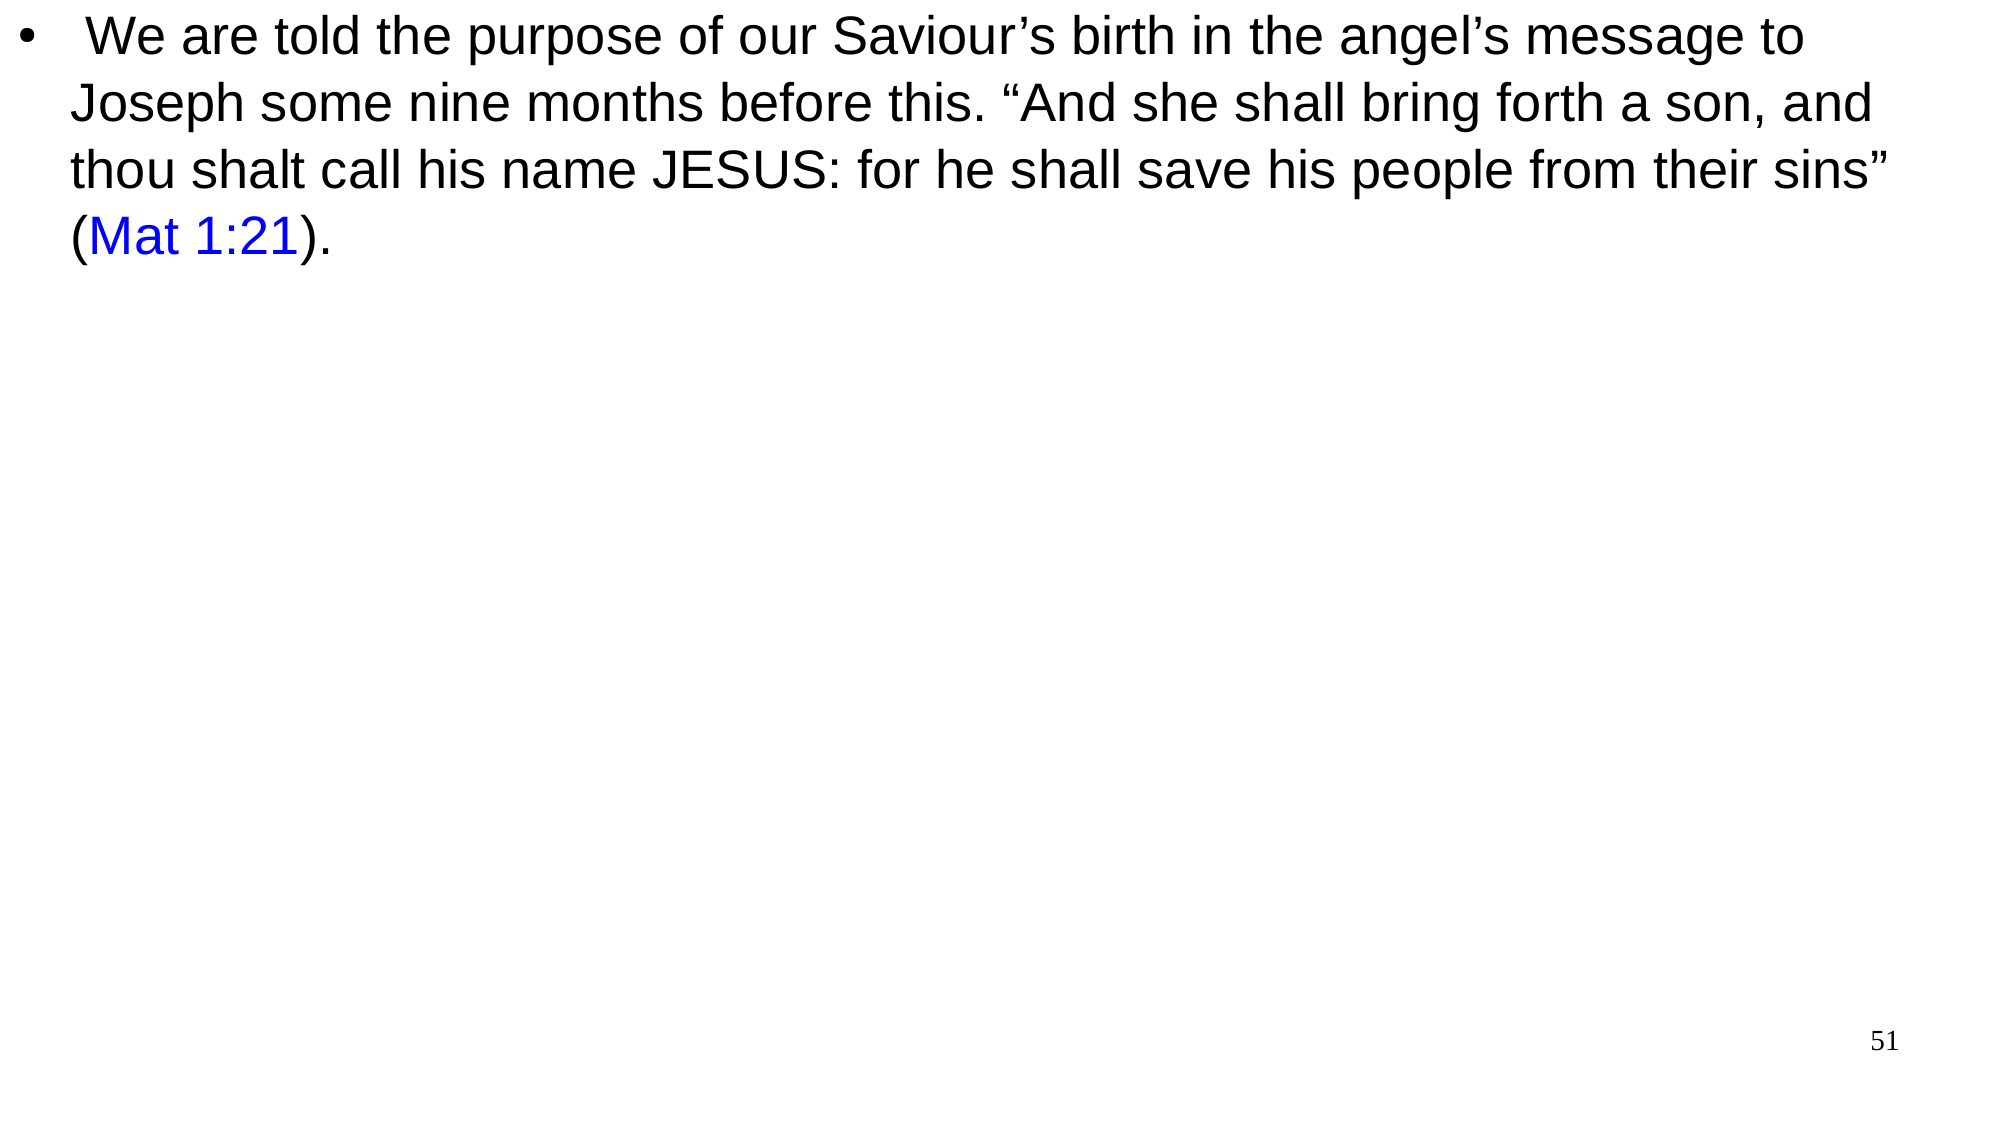

# We are told the purpose of our Saviour’s birth in the angel’s message to Joseph some nine months before this. “And she shall bring forth a son, and thou shalt call his name JESUS: for he shall save his people from their sins” (Mat 1:21).
51